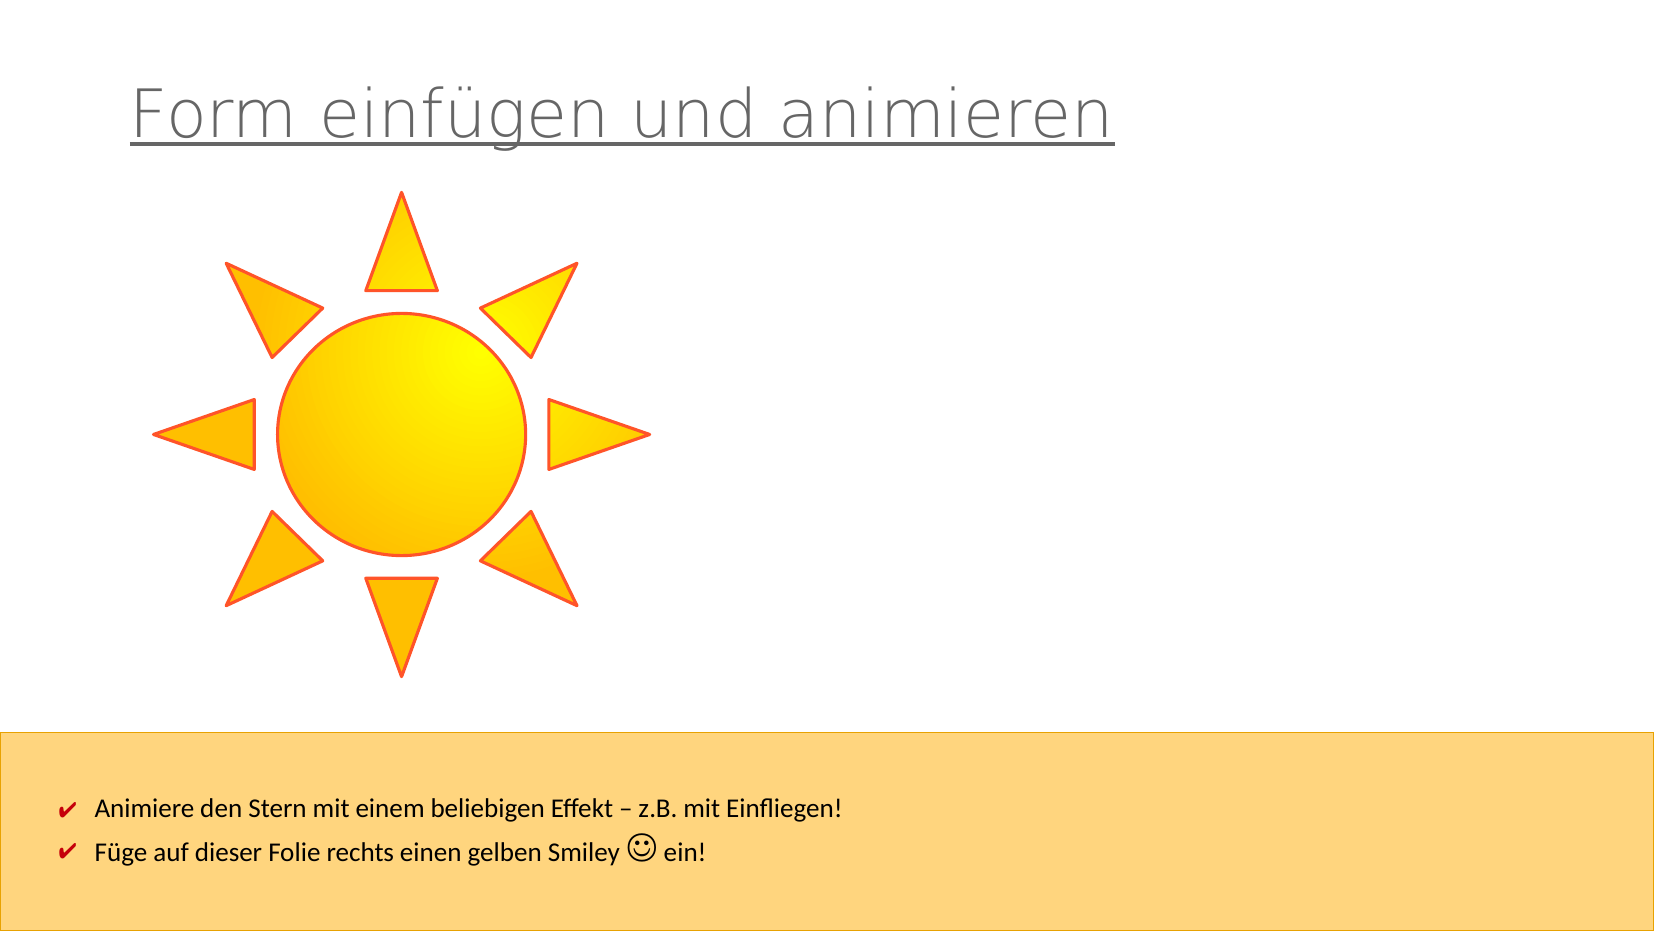

# Form einfügen und animieren
Animiere den Stern mit einem beliebigen Effekt – z.B. mit Einfliegen!
Füge auf dieser Folie rechts einen gelben Smiley  ein!